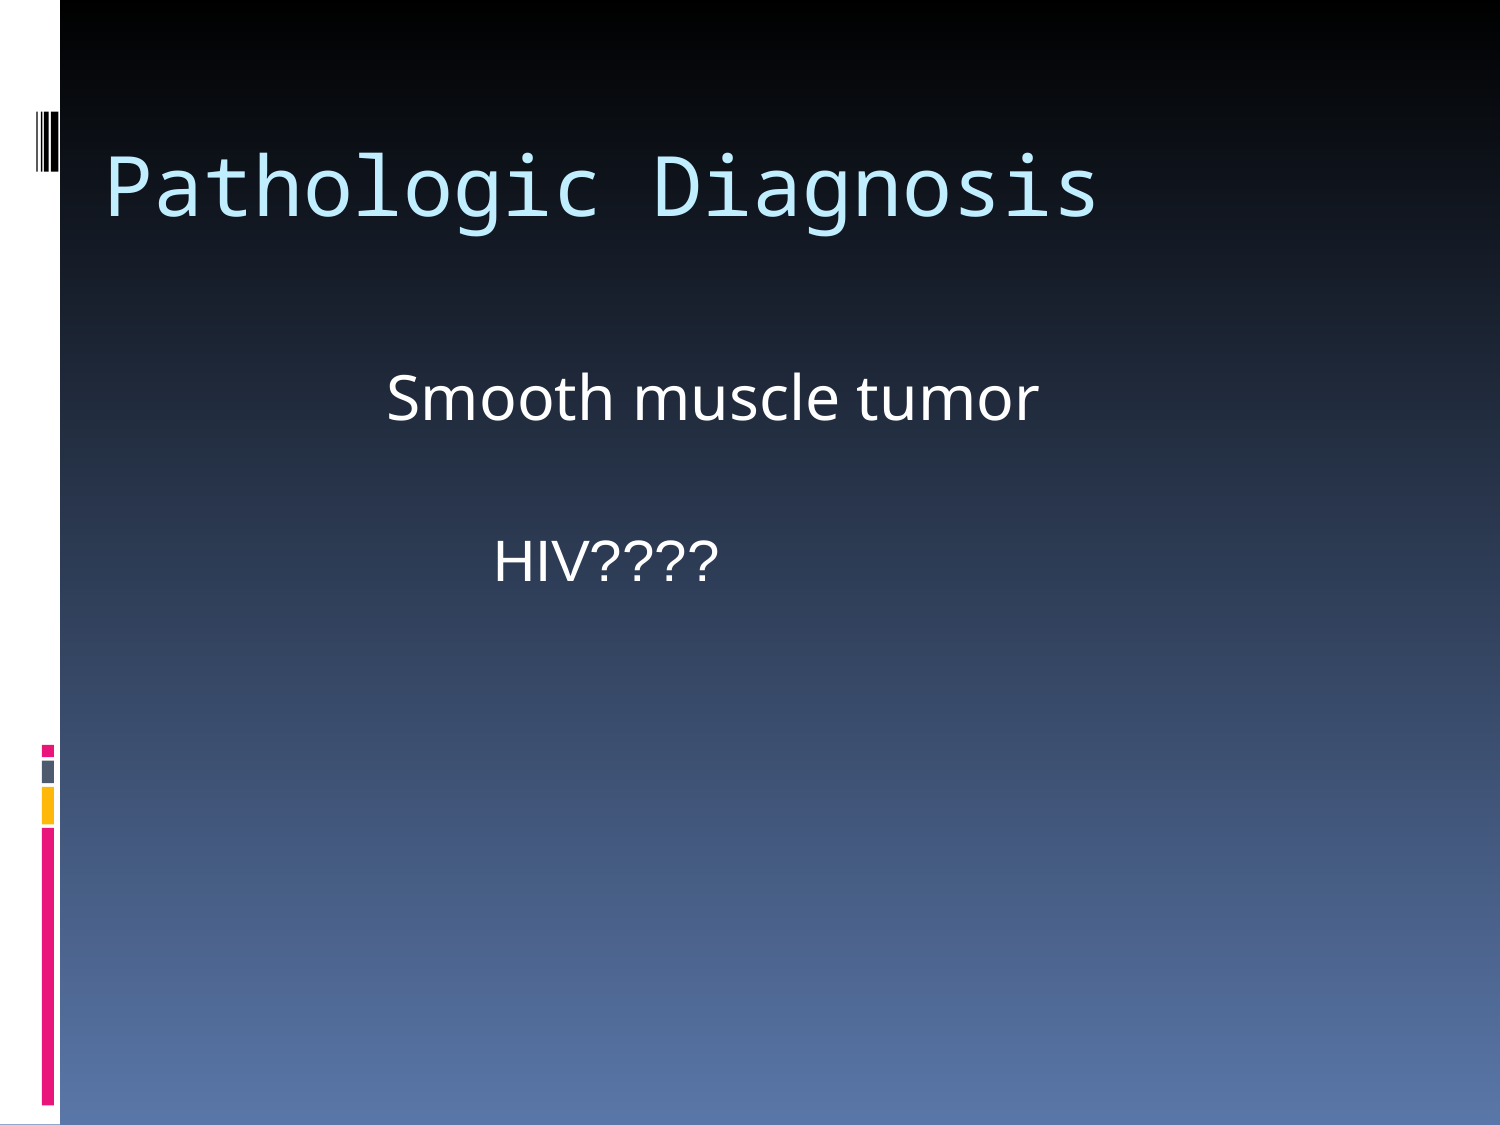

# Pathologic Diagnosis
Smooth muscle tumor
HIV????